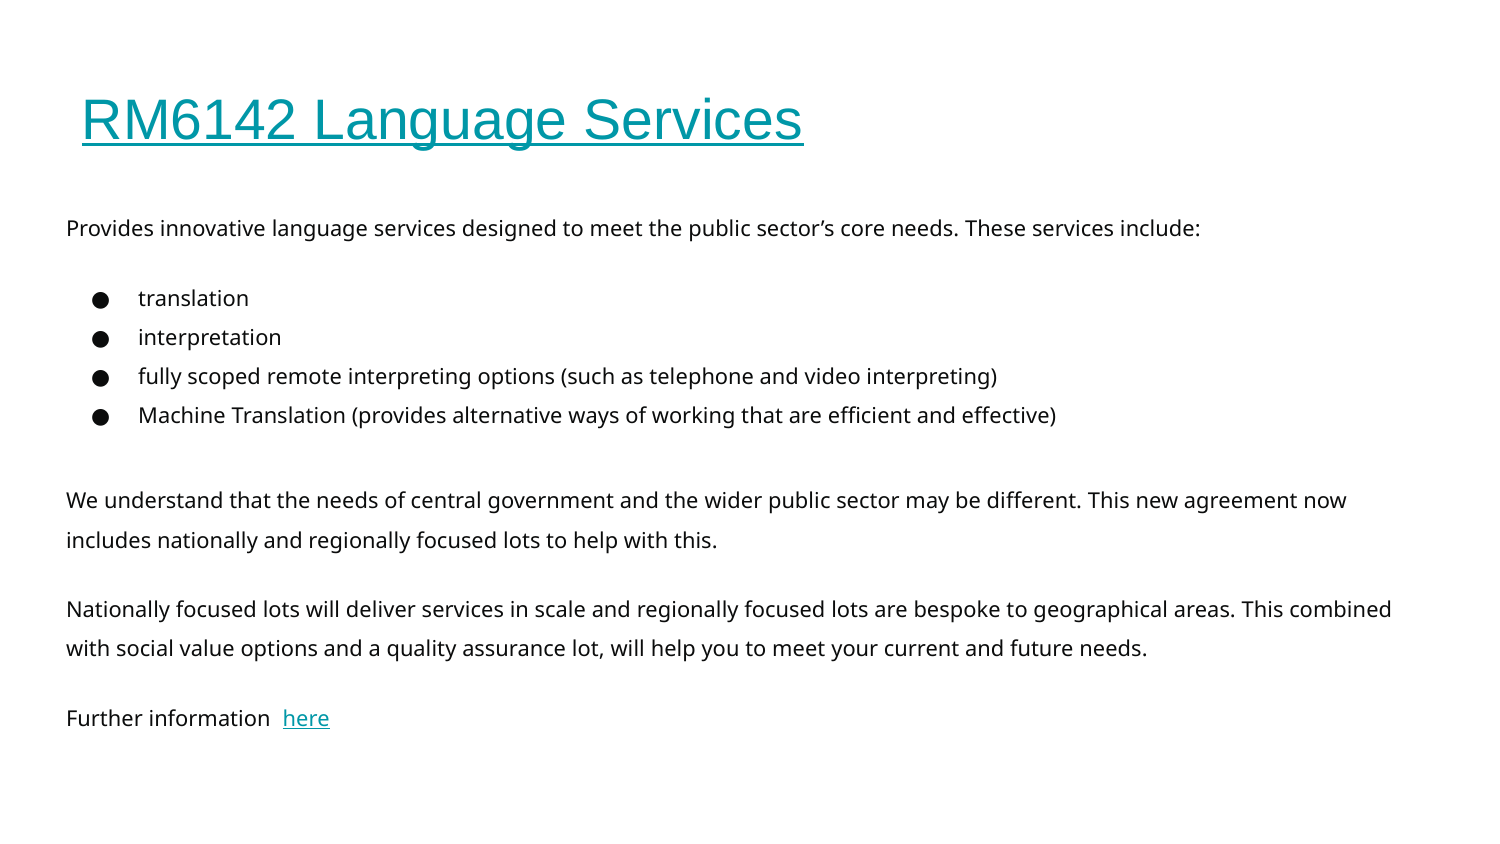

# RM6142 Language Services
Provides innovative language services designed to meet the public sector’s core needs. These services include:
translation
interpretation
fully scoped remote interpreting options (such as telephone and video interpreting)
Machine Translation (provides alternative ways of working that are efficient and effective)
We understand that the needs of central government and the wider public sector may be different. This new agreement now includes nationally and regionally focused lots to help with this.
Nationally focused lots will deliver services in scale and regionally focused lots are bespoke to geographical areas. This combined with social value options and a quality assurance lot, will help you to meet your current and future needs.
Further information here